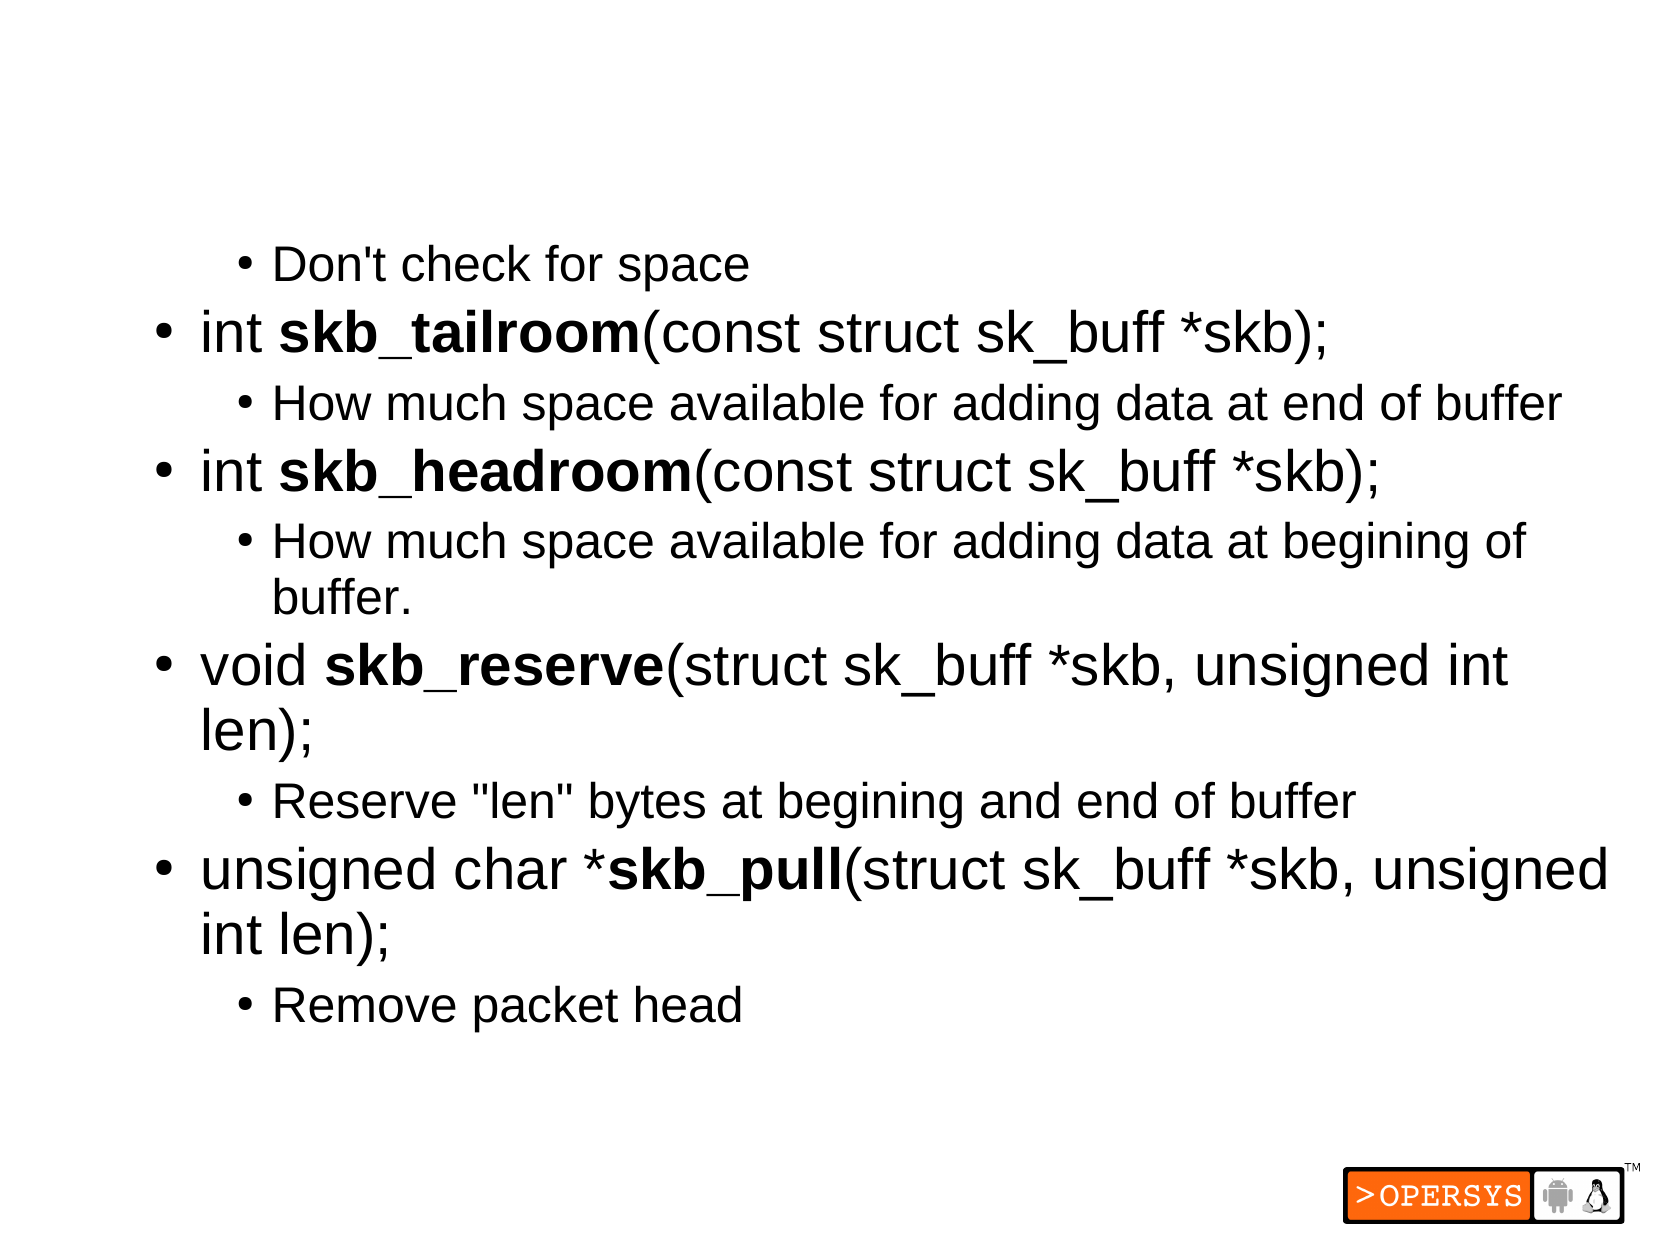

# Don't check for space
int skb_tailroom(const struct sk_buff *skb);
How much space available for adding data at end of buffer
int skb_headroom(const struct sk_buff *skb);
How much space available for adding data at begining of buffer.
void skb_reserve(struct sk_buff *skb, unsigned int len);
Reserve "len" bytes at begining and end of buffer
unsigned char *skb_pull(struct sk_buff *skb, unsigned int len);
Remove packet head